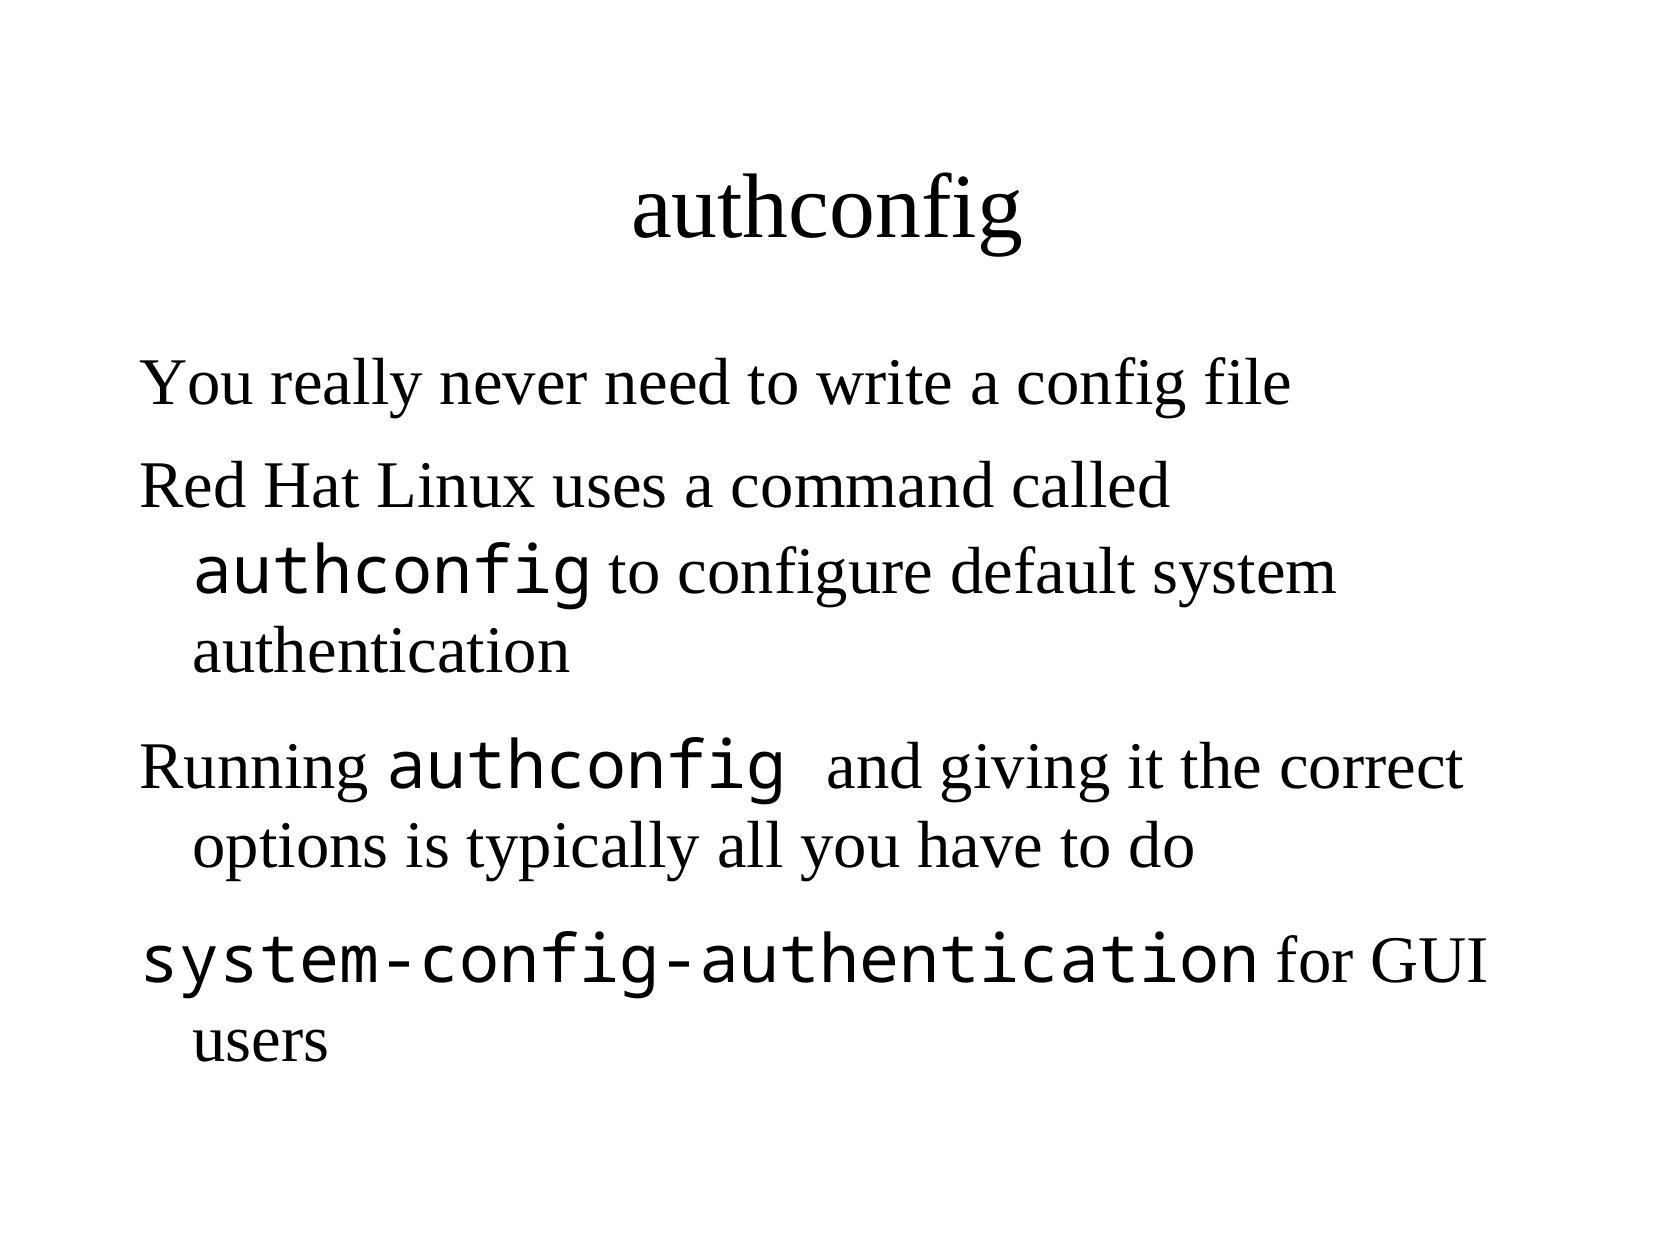

# authconfig
You really never need to write a config file
Red Hat Linux uses a command called authconfig to configure default system authentication
Running authconfig and giving it the correct options is typically all you have to do
system-config-authentication for GUI users